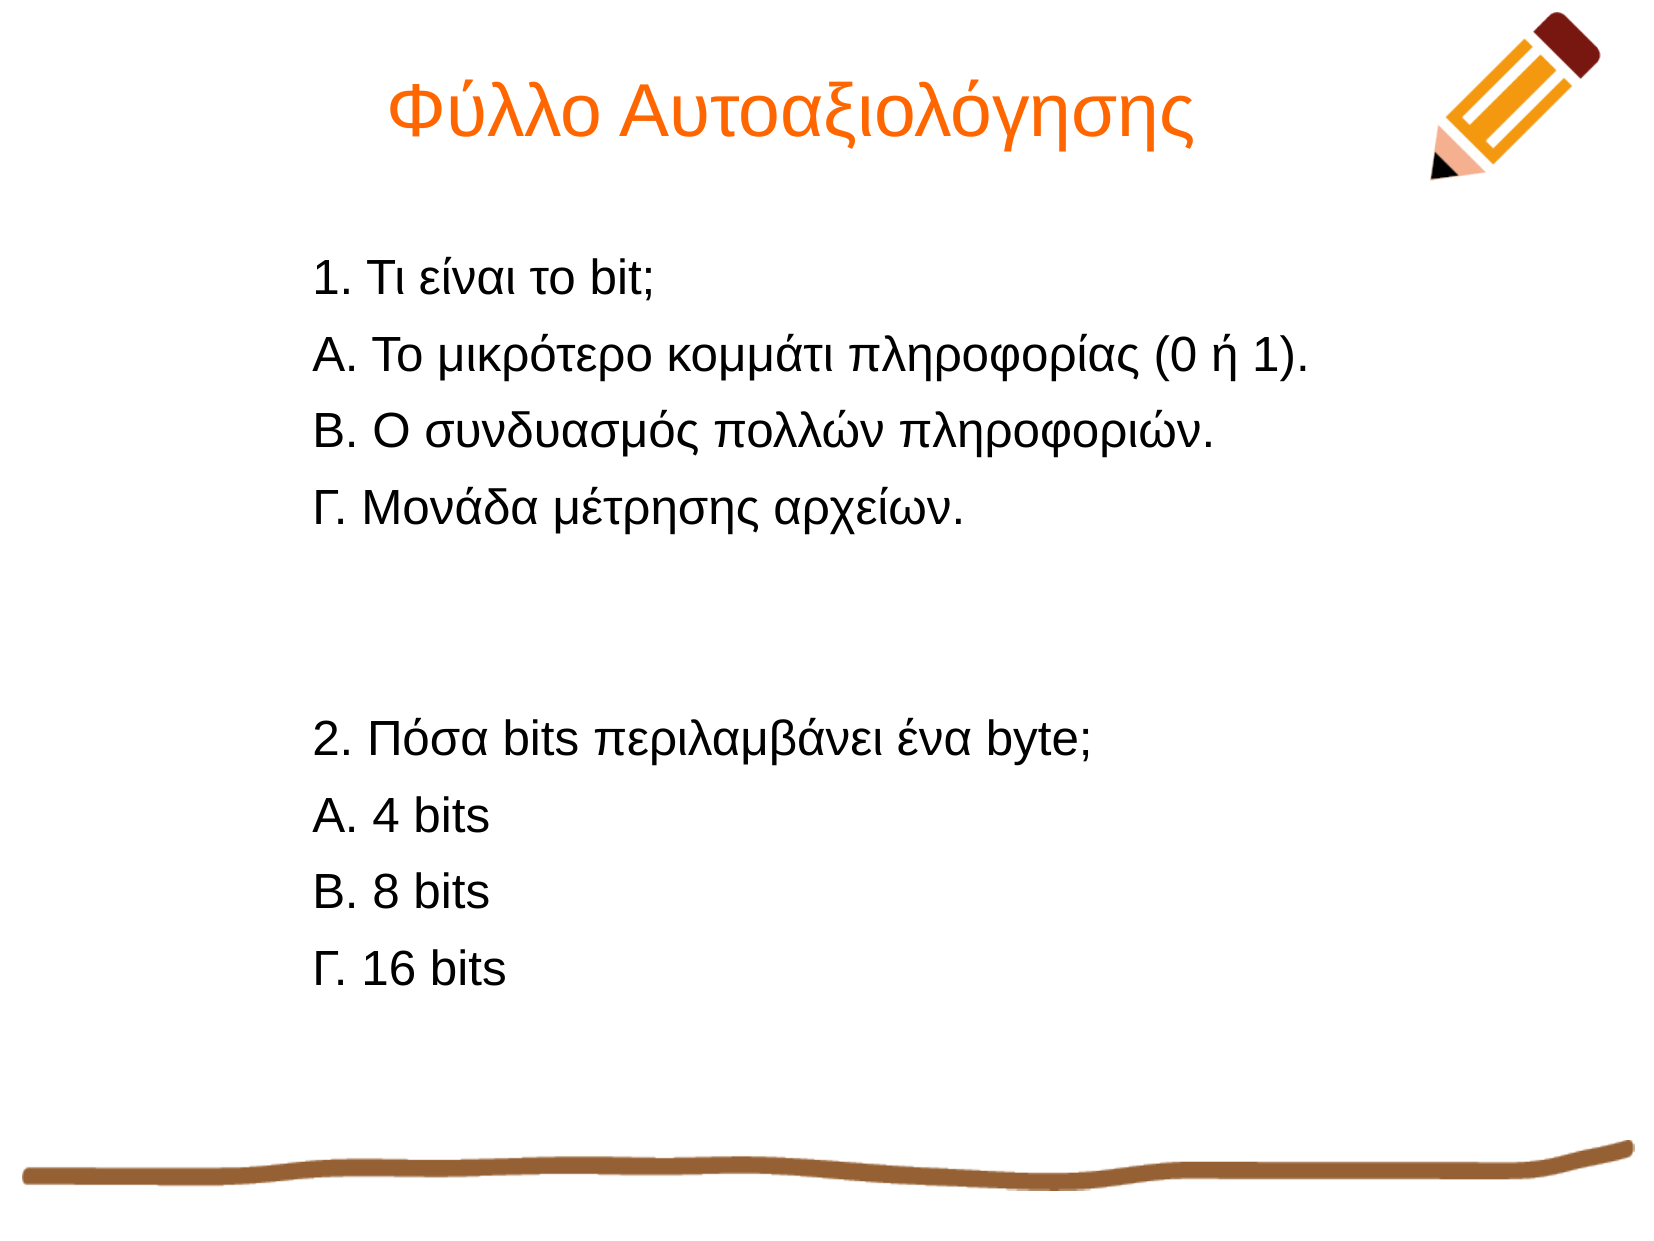

# Φύλλο Αυτοαξιολόγησης
1. Τι είναι το bit;
Α. Το μικρότερο κομμάτι πληροφορίας (0 ή 1).
Β. Ο συνδυασμός πολλών πληροφοριών.
Γ. Μονάδα μέτρησης αρχείων.
2. Πόσα bits περιλαμβάνει ένα byte;
Α. 4 bits
Β. 8 bits
Γ. 16 bits